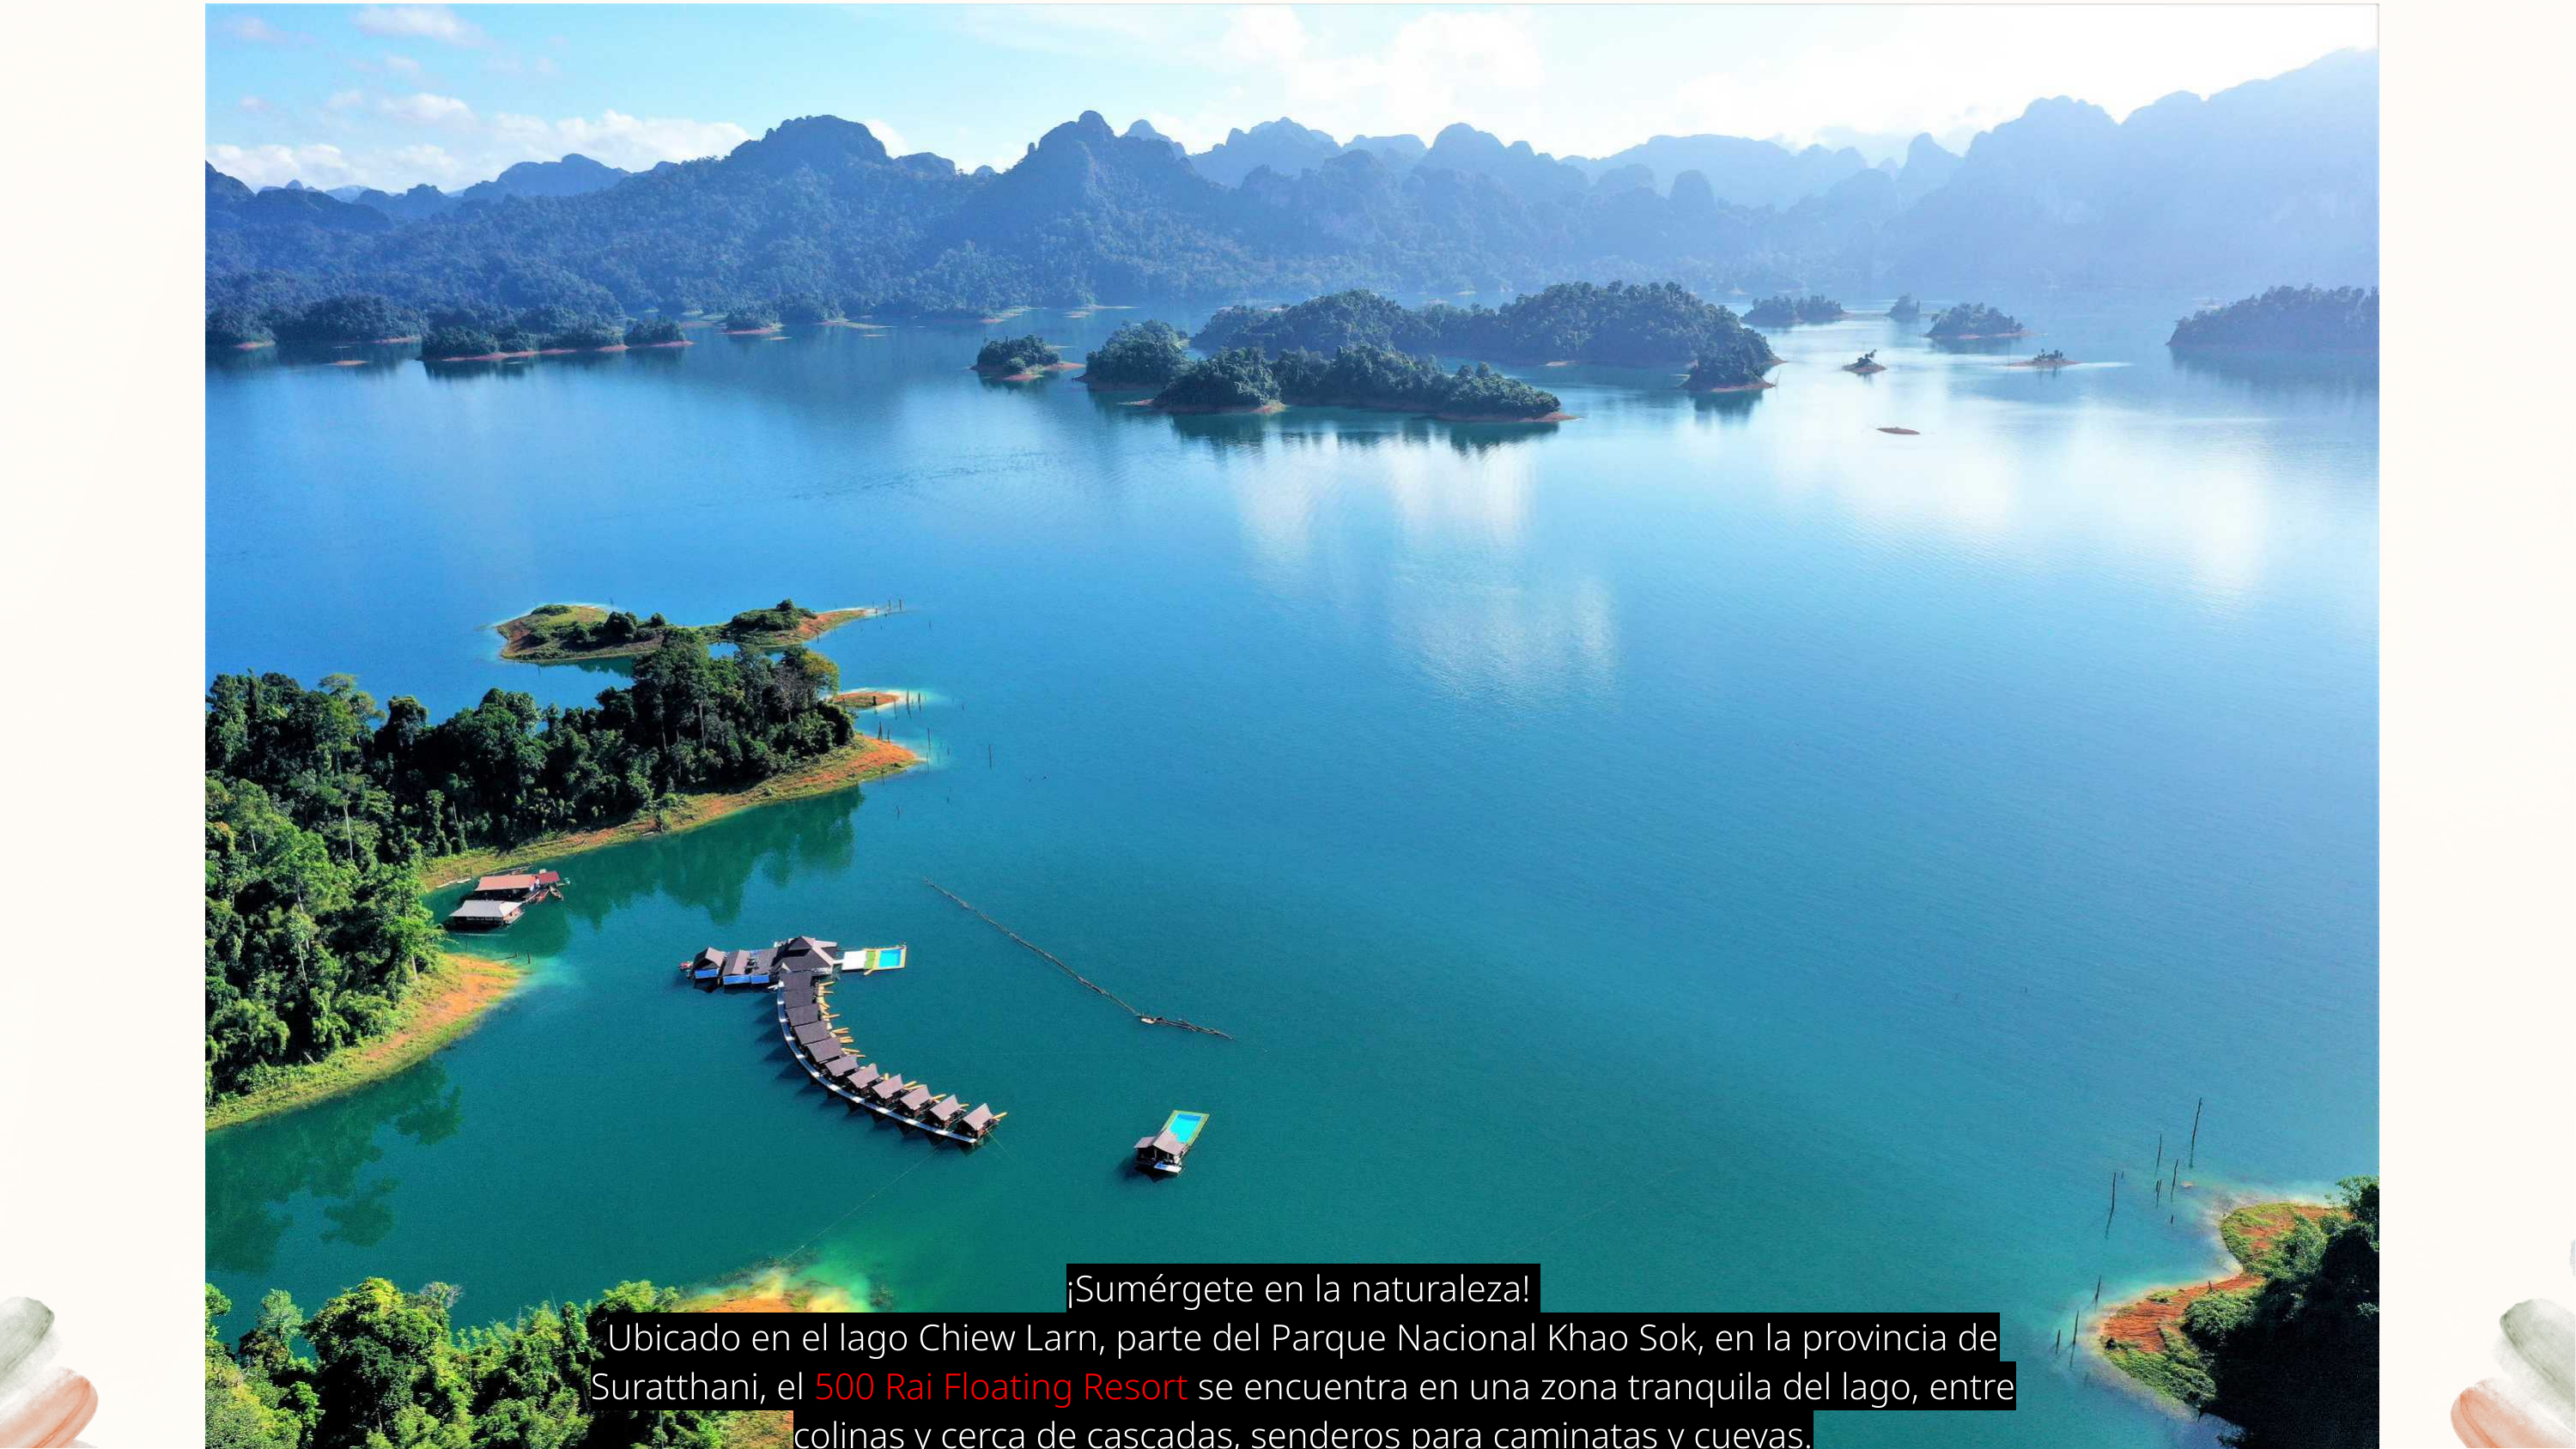

¡Sumérgete en la naturaleza!
Ubicado en el lago Chiew Larn, parte del Parque Nacional Khao Sok, en la provincia de Suratthani, el 500 Rai Floating Resort se encuentra en una zona tranquila del lago, entre colinas y cerca de cascadas, senderos para caminatas y cuevas.